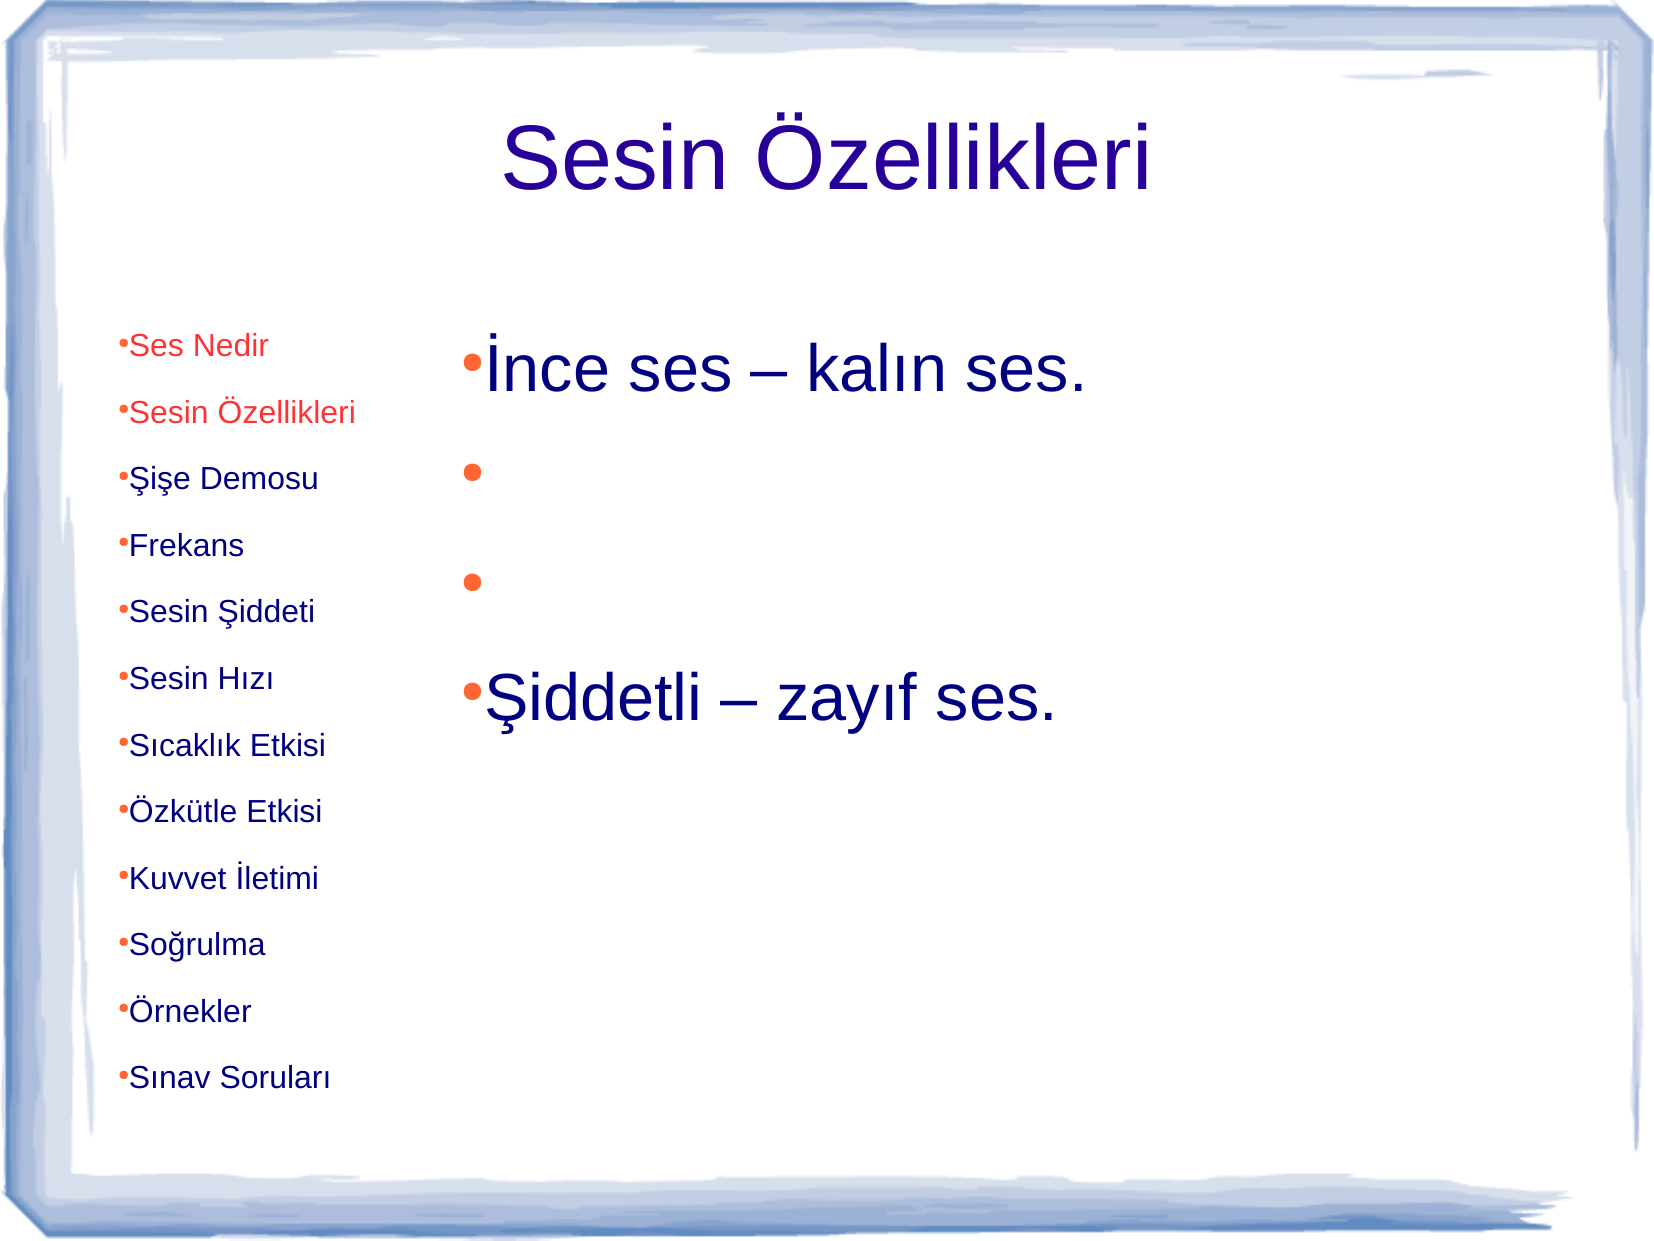

# Sesin Özellikleri
Ses Nedir
Sesin Özellikleri
Şişe Demosu
Frekans
Sesin Şiddeti
Sesin Hızı
Sıcaklık Etkisi
Özkütle Etkisi
Kuvvet İletimi
Soğrulma
Örnekler
Sınav Soruları
İnce ses – kalın ses.
Şiddetli – zayıf ses.